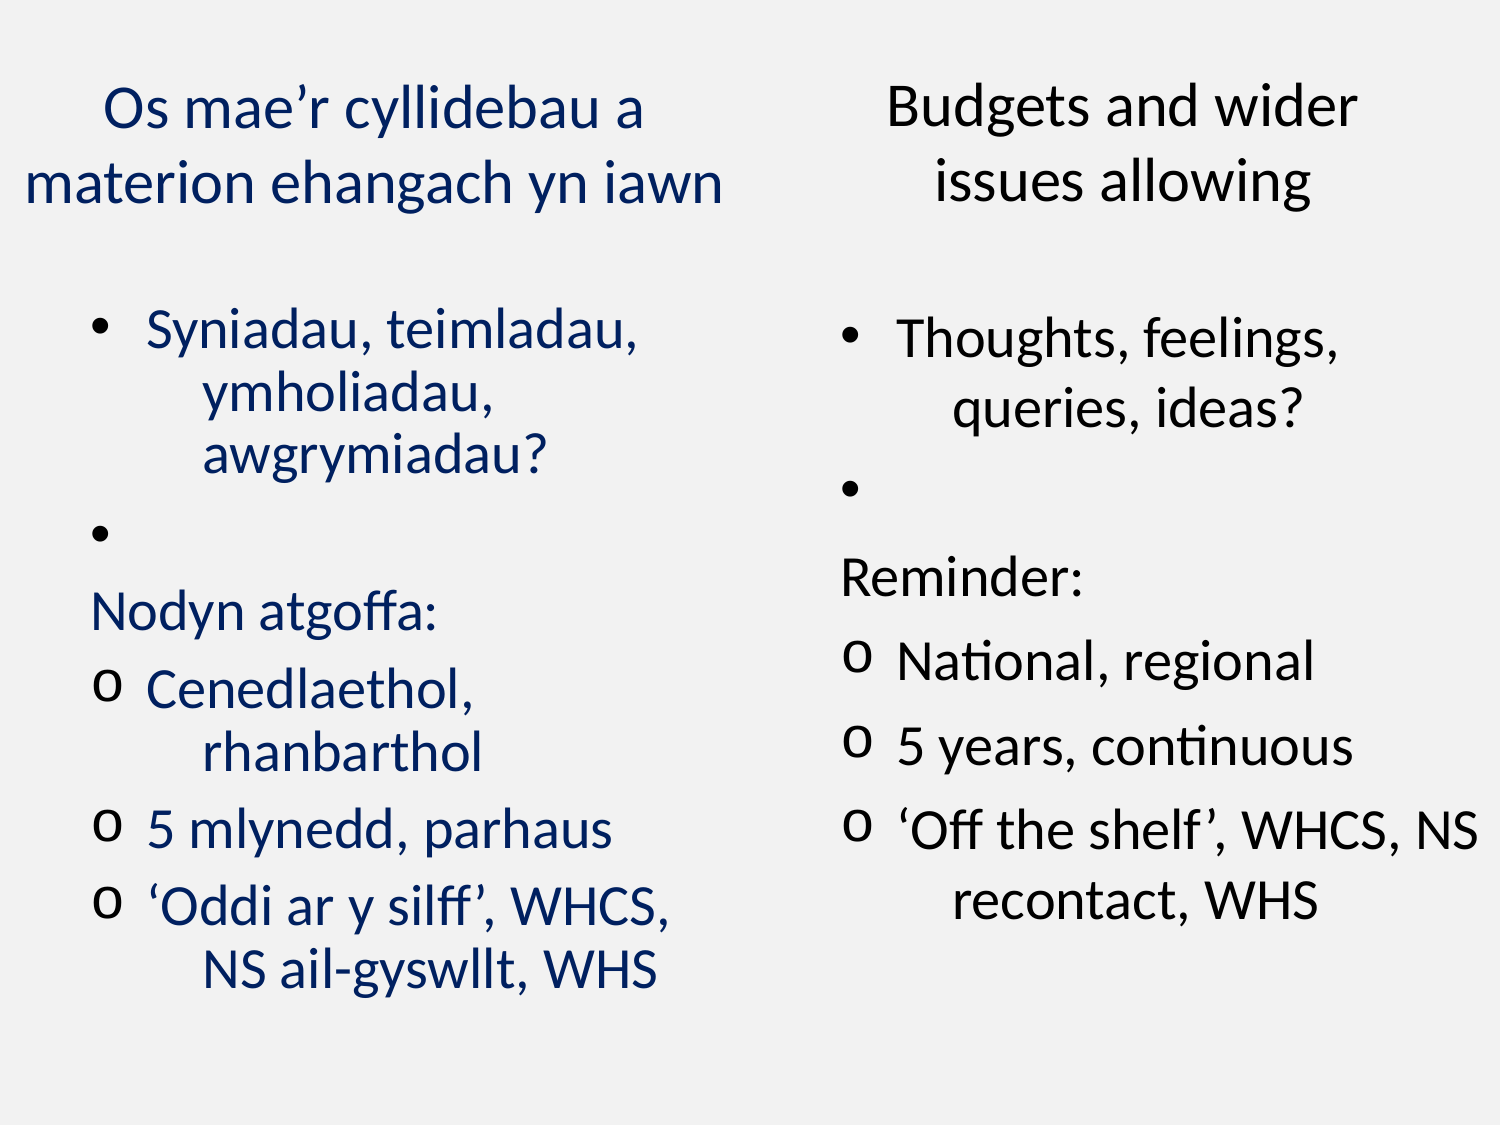

Budgets and wider issues allowing
Os mae’r cyllidebau a materion ehangach yn iawn
Syniadau, teimladau, ymholiadau, awgrymiadau?
Nodyn atgoffa:
Cenedlaethol, rhanbarthol
5 mlynedd, parhaus
‘Oddi ar y silff’, WHCS, NS ail-gyswllt, WHS
# Thoughts, feelings, queries, ideas?
Reminder:
National, regional
5 years, continuous
‘Off the shelf’, WHCS, NS recontact, WHS